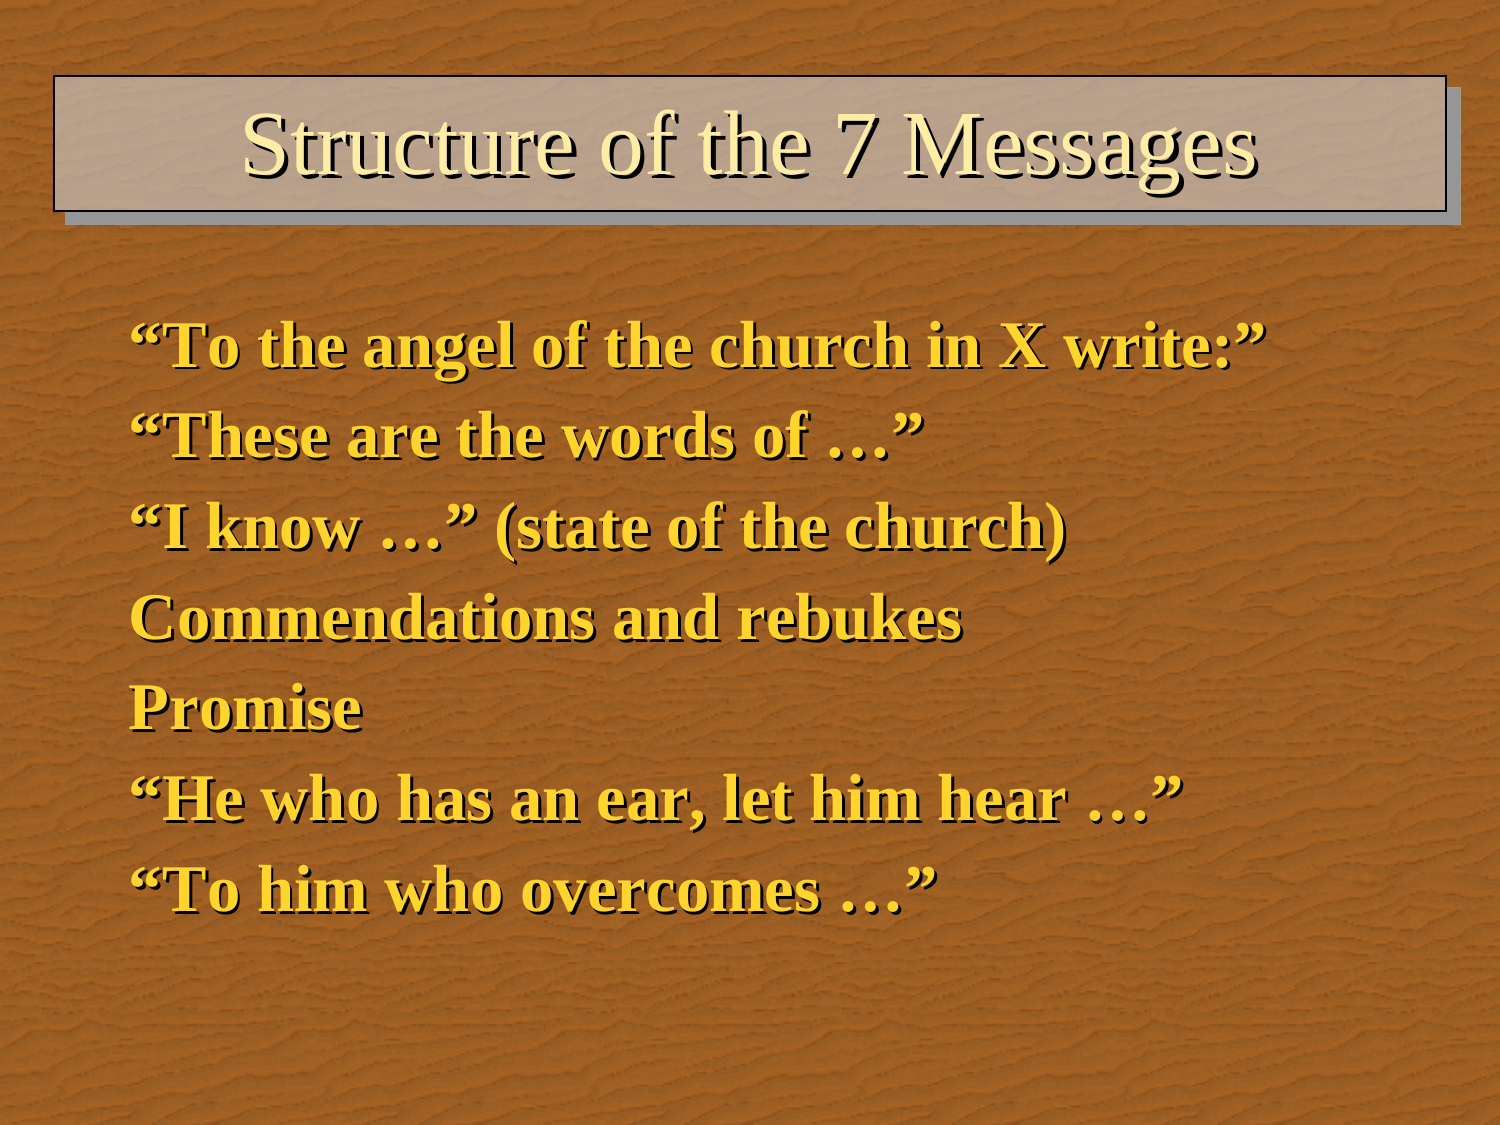

# Structure of the 7 Messages
“To the angel of the church in X write:”
“These are the words of …”
“I know …” (state of the church)
Commendations and rebukes
Promise
“He who has an ear, let him hear …”
“To him who overcomes …”